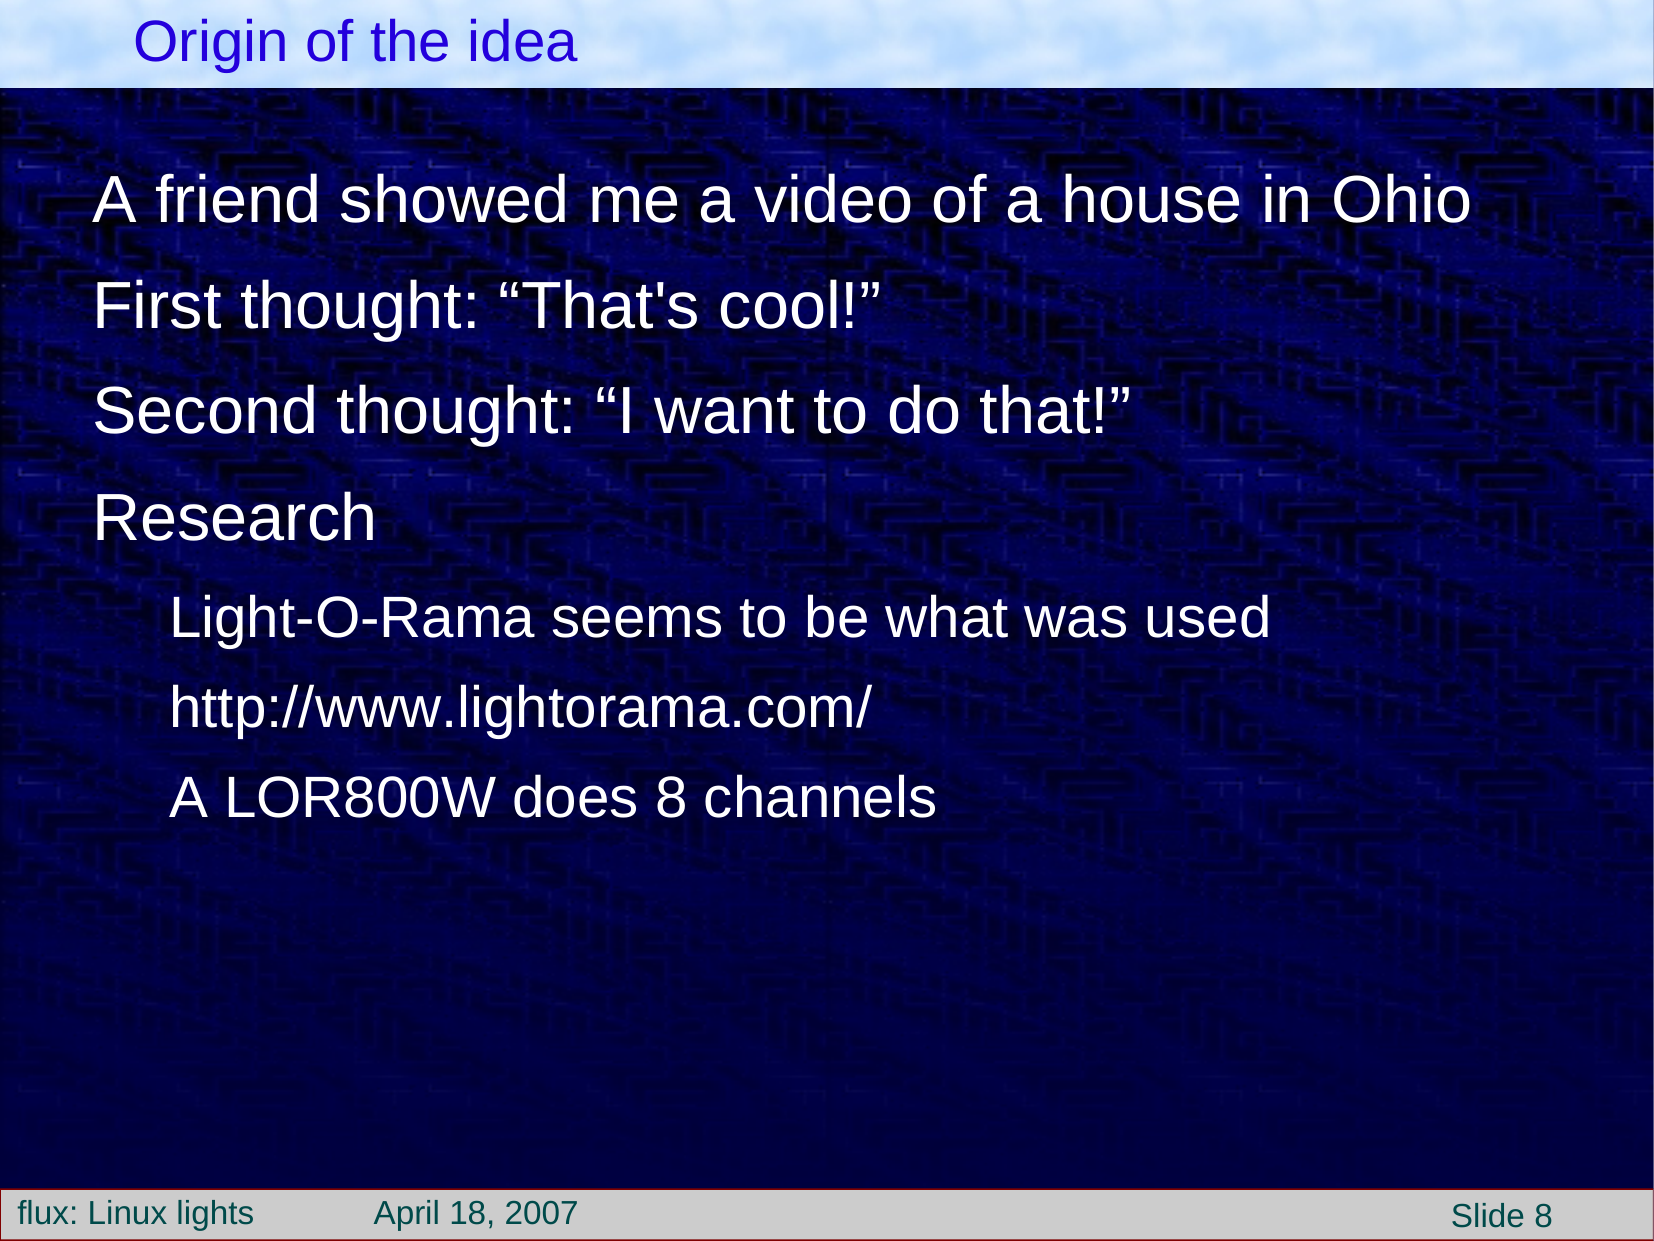

Origin of the idea
# A friend showed me a video of a house in Ohio
First thought: “That's cool!”
Second thought: “I want to do that!”
Research
Light-O-Rama seems to be what was used
http://www.lightorama.com/
A LOR800W does 8 channels
flux: Linux lights	April 18, 2007
Slide